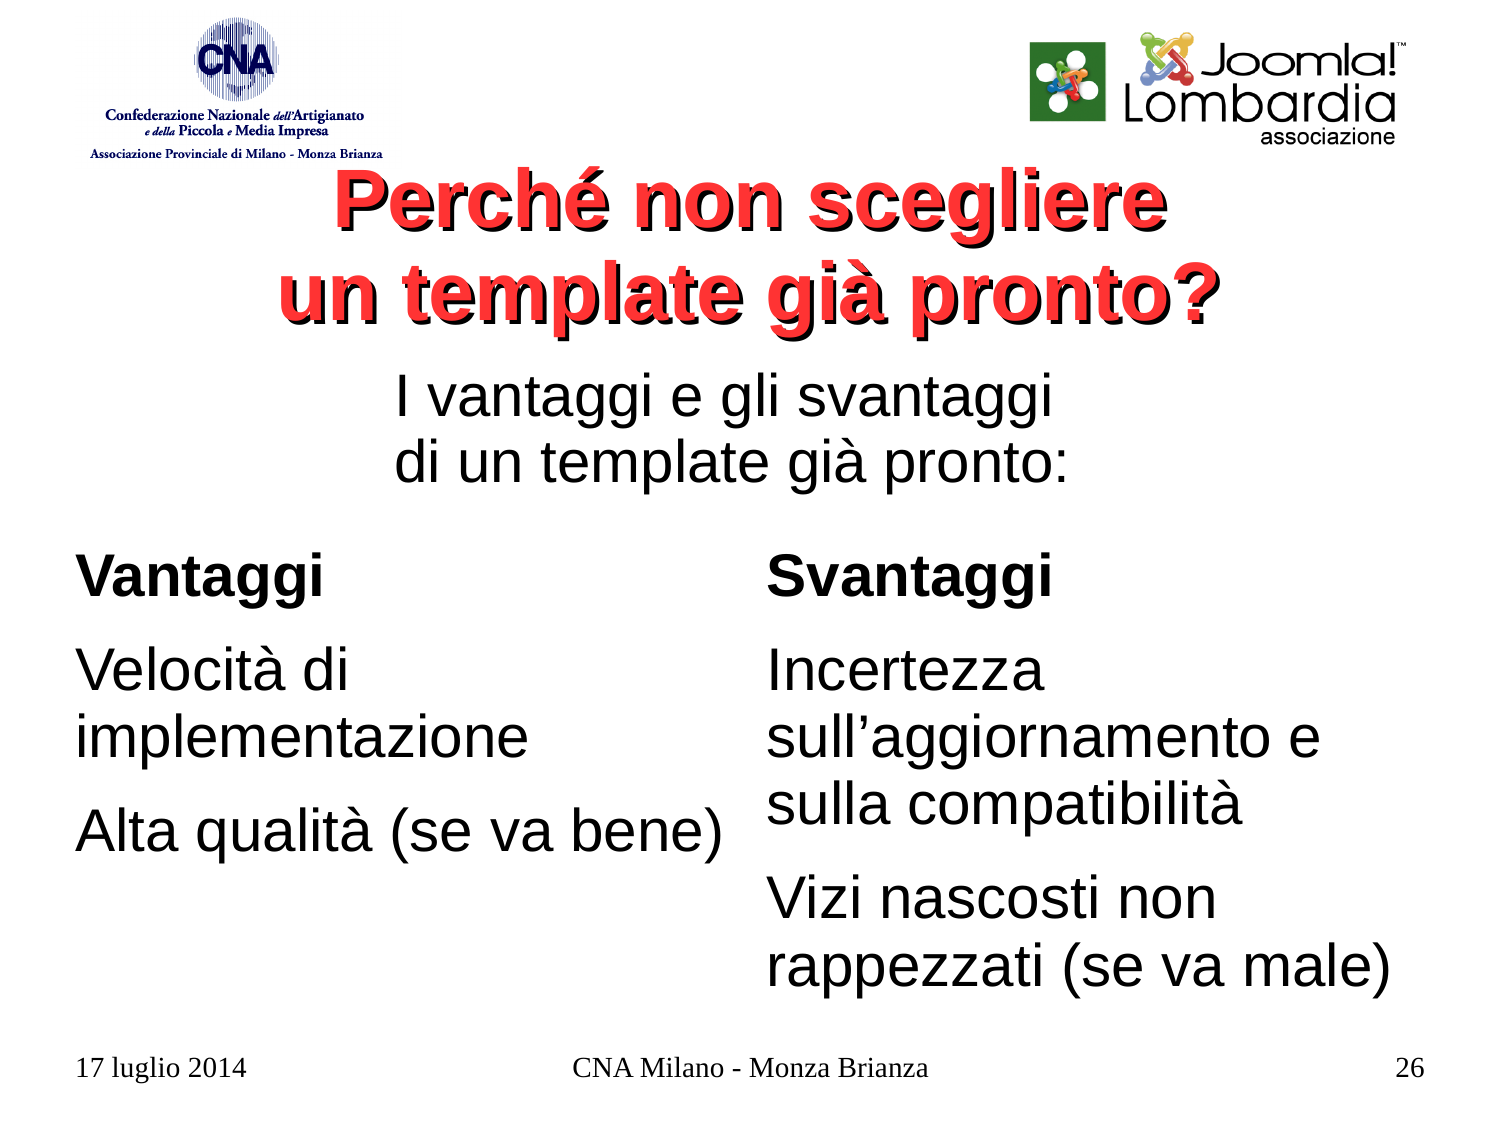

# Perché non scegliere un template già pronto?
I vantaggi e gli svantaggi
di un template già pronto:
Vantaggi
Velocità di implementazione
Alta qualità (se va bene)
Svantaggi
Incertezza sull’aggiornamento e sulla compatibilità
Vizi nascosti non rappezzati (se va male)
17 luglio 2014
CNA Milano - Monza Brianza
26